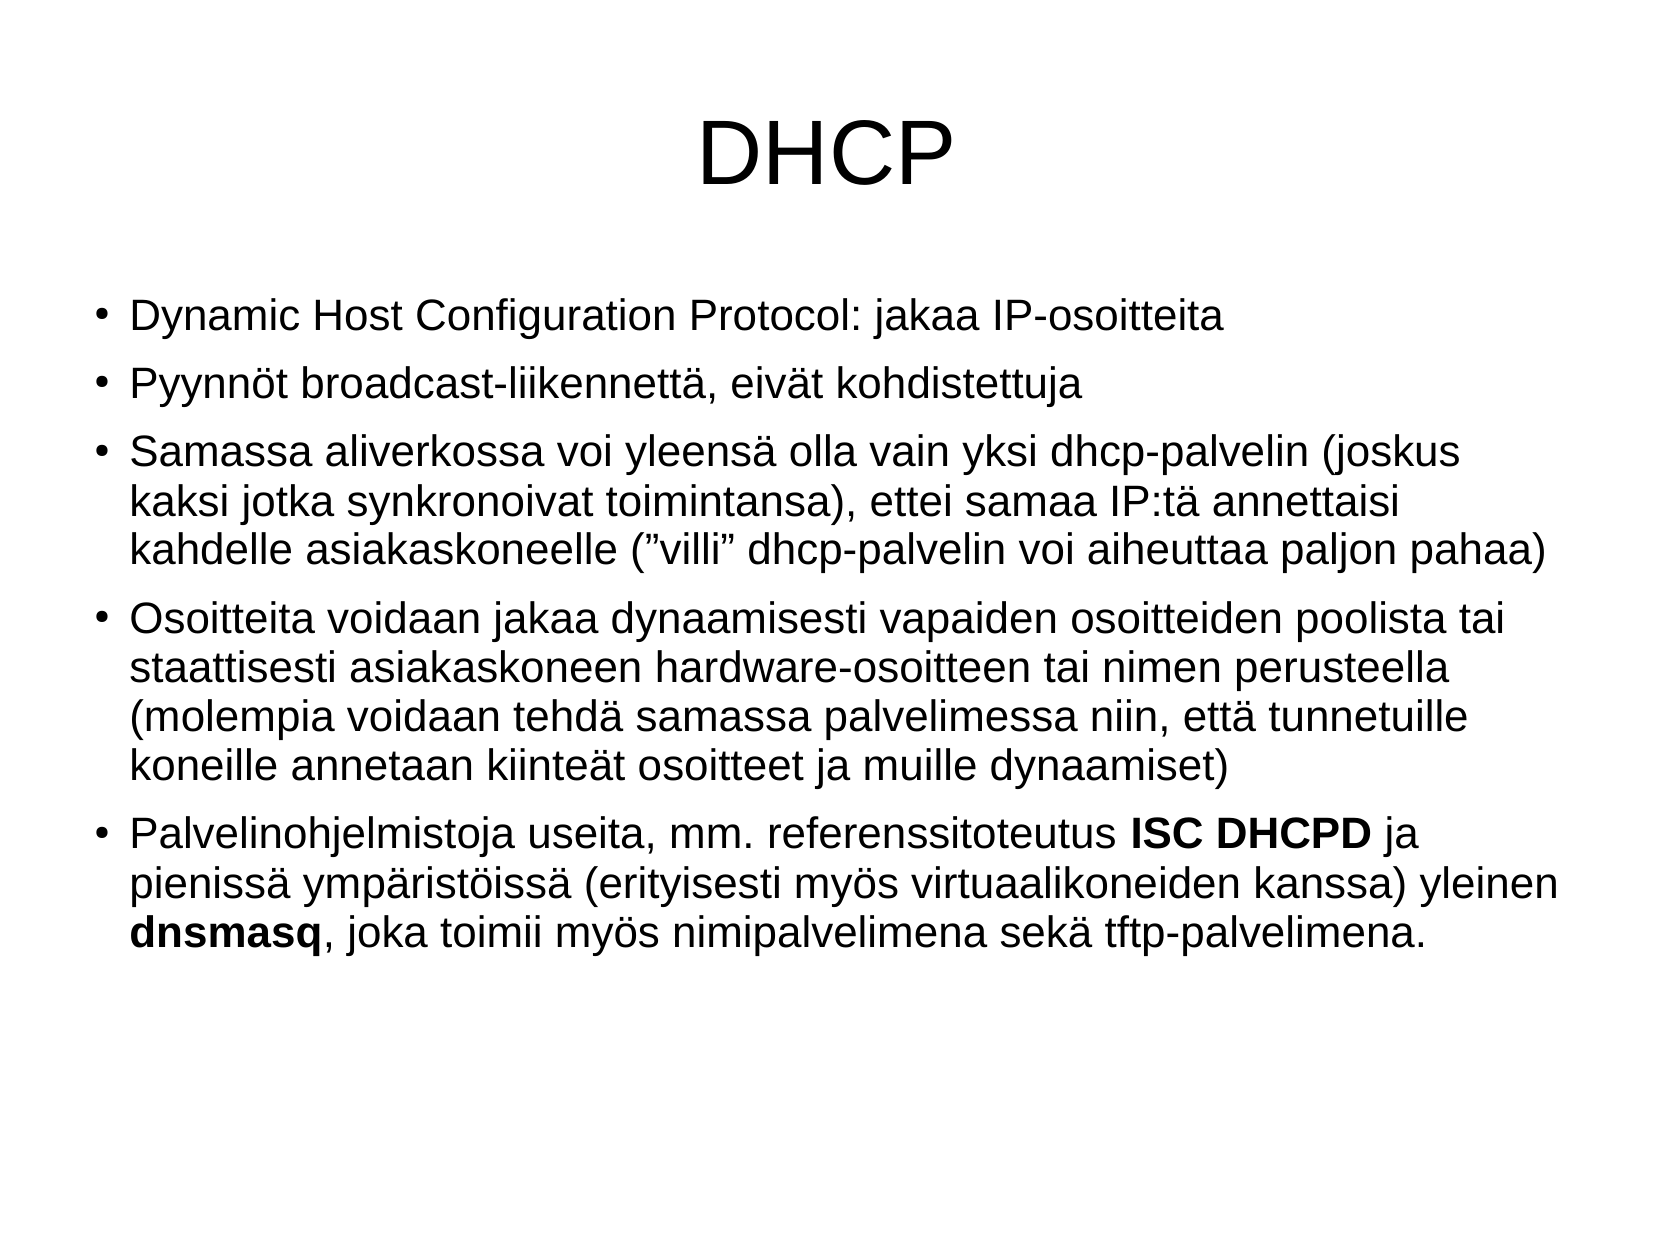

# DHCP
Dynamic Host Configuration Protocol: jakaa IP-osoitteita
Pyynnöt broadcast-liikennettä, eivät kohdistettuja
Samassa aliverkossa voi yleensä olla vain yksi dhcp-palvelin (joskus kaksi jotka synkronoivat toimintansa), ettei samaa IP:tä annettaisi kahdelle asiakaskoneelle (”villi” dhcp-palvelin voi aiheuttaa paljon pahaa)
Osoitteita voidaan jakaa dynaamisesti vapaiden osoitteiden poolista tai staattisesti asiakaskoneen hardware-osoitteen tai nimen perusteella (molempia voidaan tehdä samassa palvelimessa niin, että tunnetuille koneille annetaan kiinteät osoitteet ja muille dynaamiset)
Palvelinohjelmistoja useita, mm. referenssitoteutus ISC DHCPD ja pienissä ympäristöissä (erityisesti myös virtuaalikoneiden kanssa) yleinen dnsmasq, joka toimii myös nimipalvelimena sekä tftp-palvelimena.